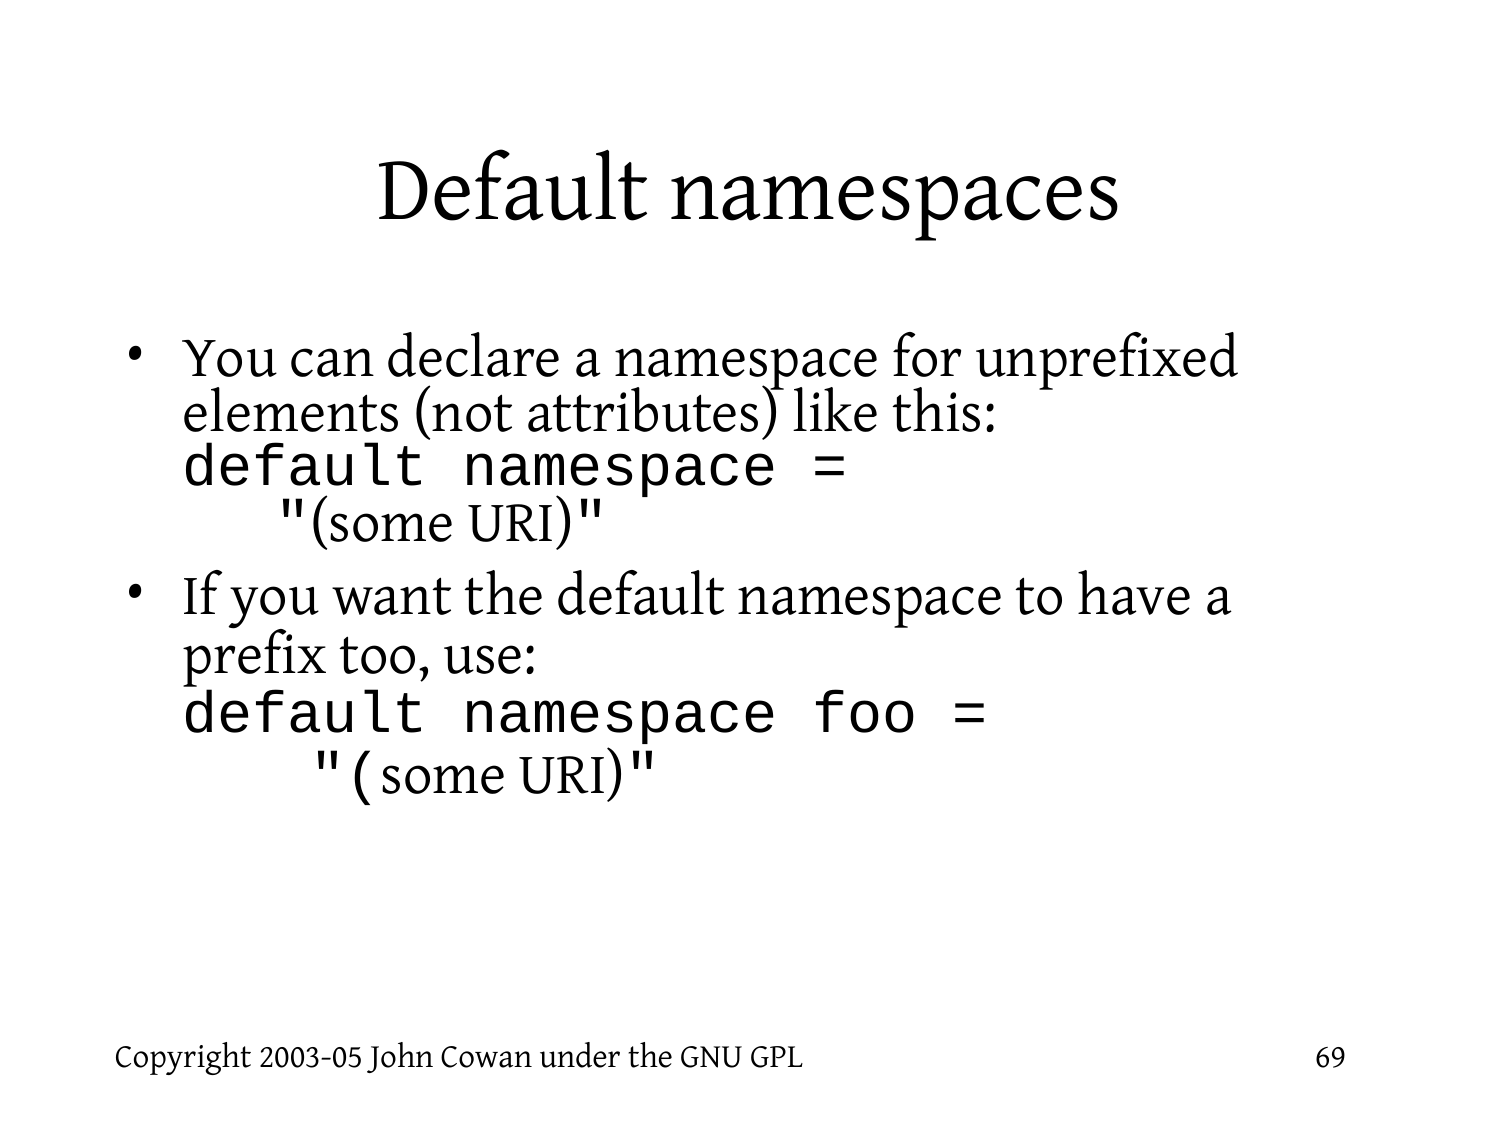

# Default namespaces
You can declare a namespace for unprefixed elements (not attributes) like this:
default namespace =
	"(some URI)"
If you want the default namespace to have a prefix too, use:
default namespace foo =
	 "(some URI)"